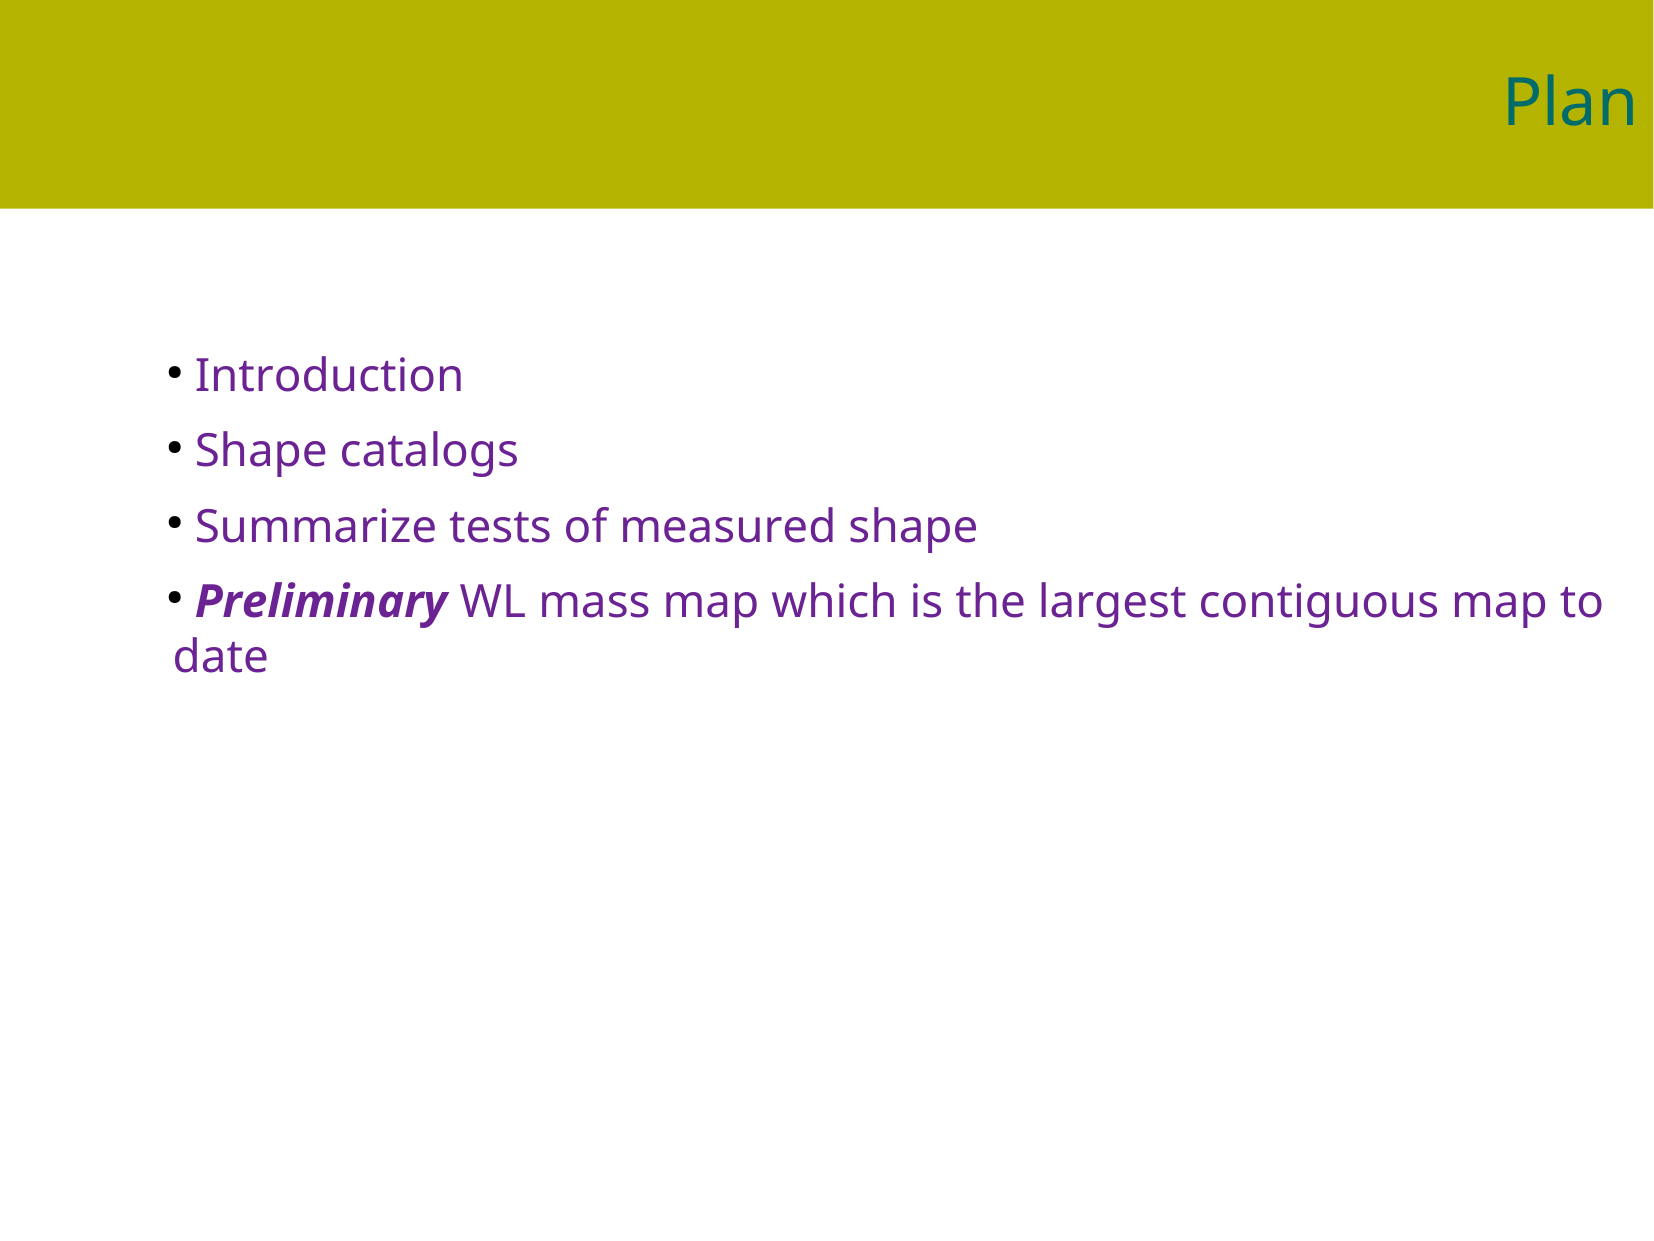

# Plan
 Introduction
 Shape catalogs
 Summarize tests of measured shape
 Preliminary WL mass map which is the largest contiguous map to date